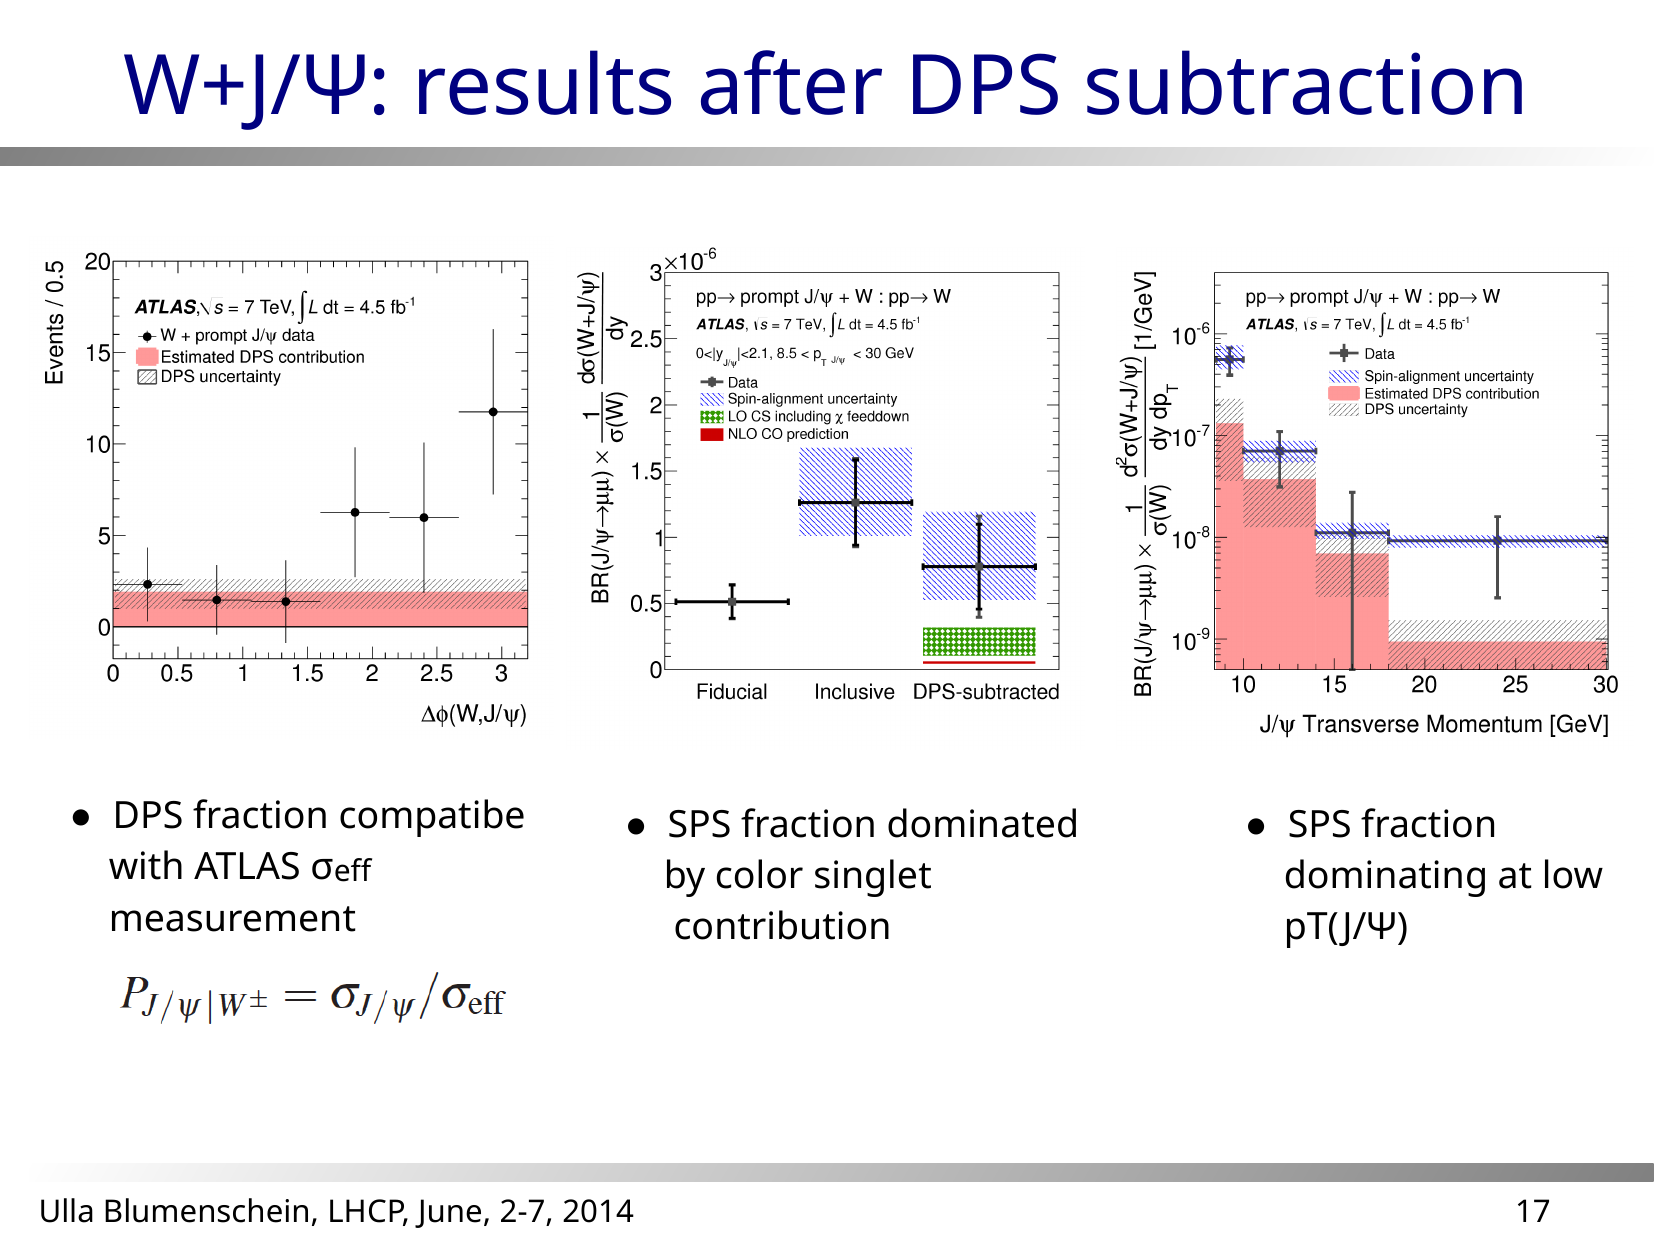

# W+J/Ψ: results after DPS subtraction
 ● DPS fraction compatibe
 with ATLAS σeff
 measurement
 ● SPS fraction dominated
 by color singlet
 contribution
 ● SPS fraction
 dominating at low
 pT(J/Ψ)
Ulla Blumenschein, LHCP, June, 2-7, 2014 17